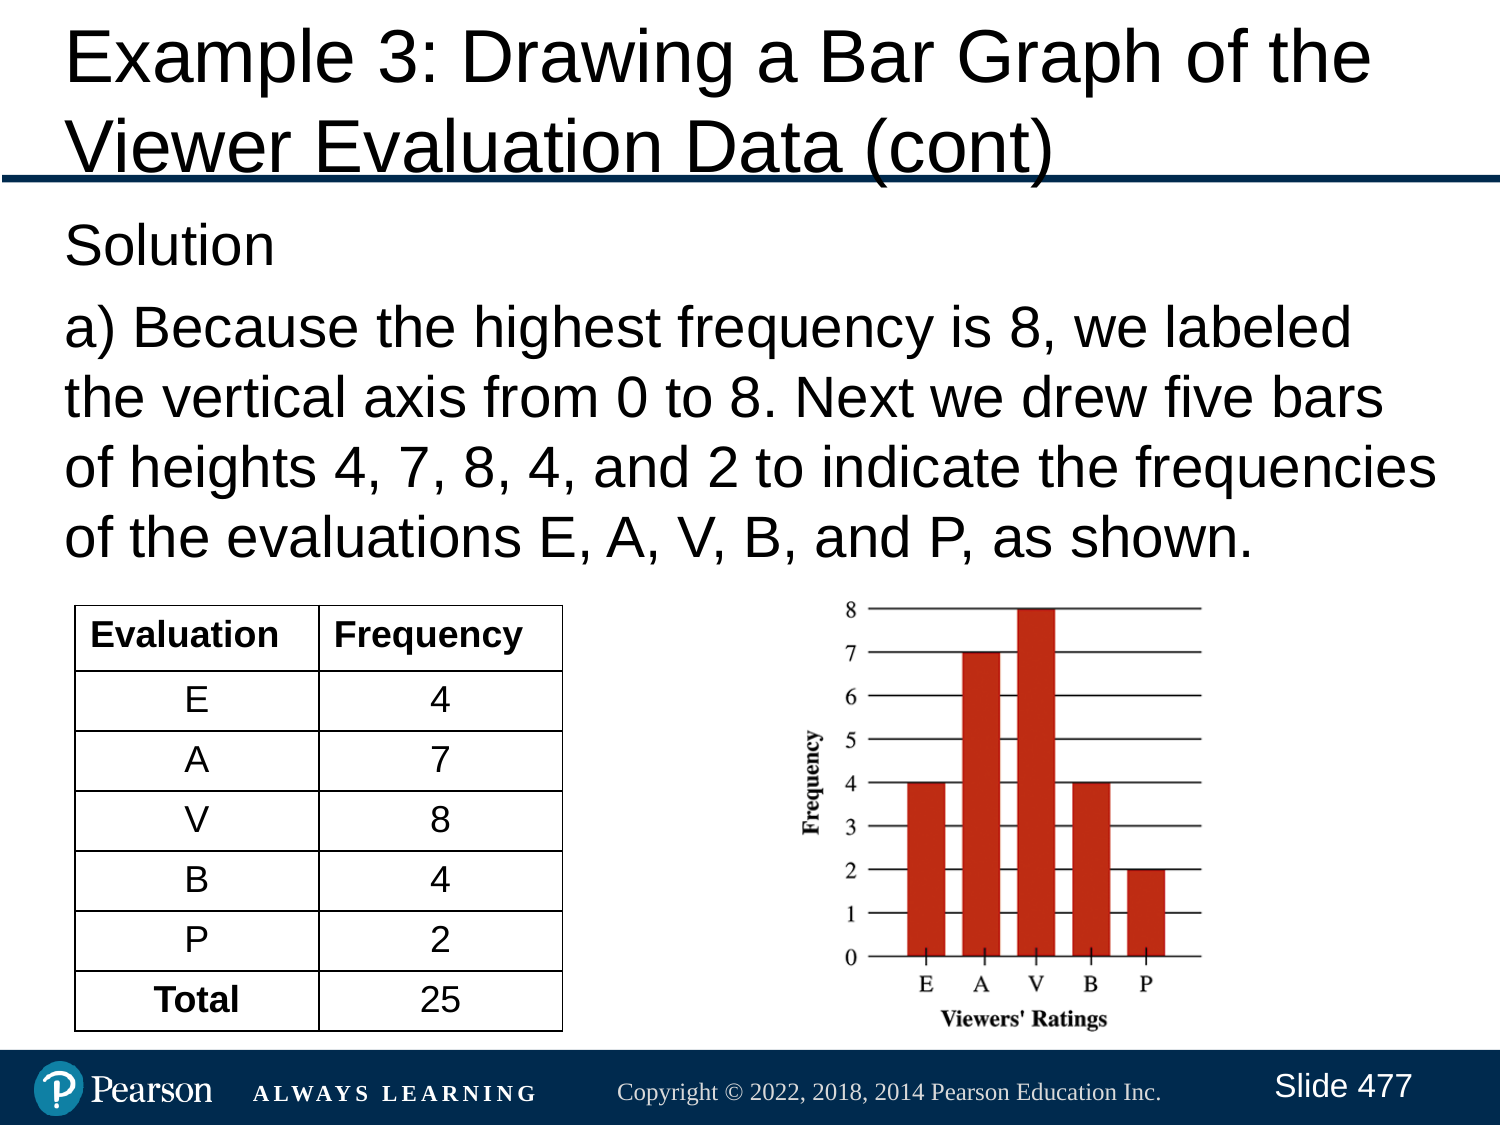

# Example 3: Drawing a Bar Graph of the Viewer Evaluation Data (cont)
Solution
a) Because the highest frequency is 8, we labeled the vertical axis from 0 to 8. Next we drew five bars of heights 4, 7, 8, 4, and 2 to indicate the frequencies of the evaluations E, A, V, B, and P, as shown.
| Evaluation | Frequency |
| --- | --- |
| E | 4 |
| A | 7 |
| V | 8 |
| B | 4 |
| P | 2 |
| Total | 25 |